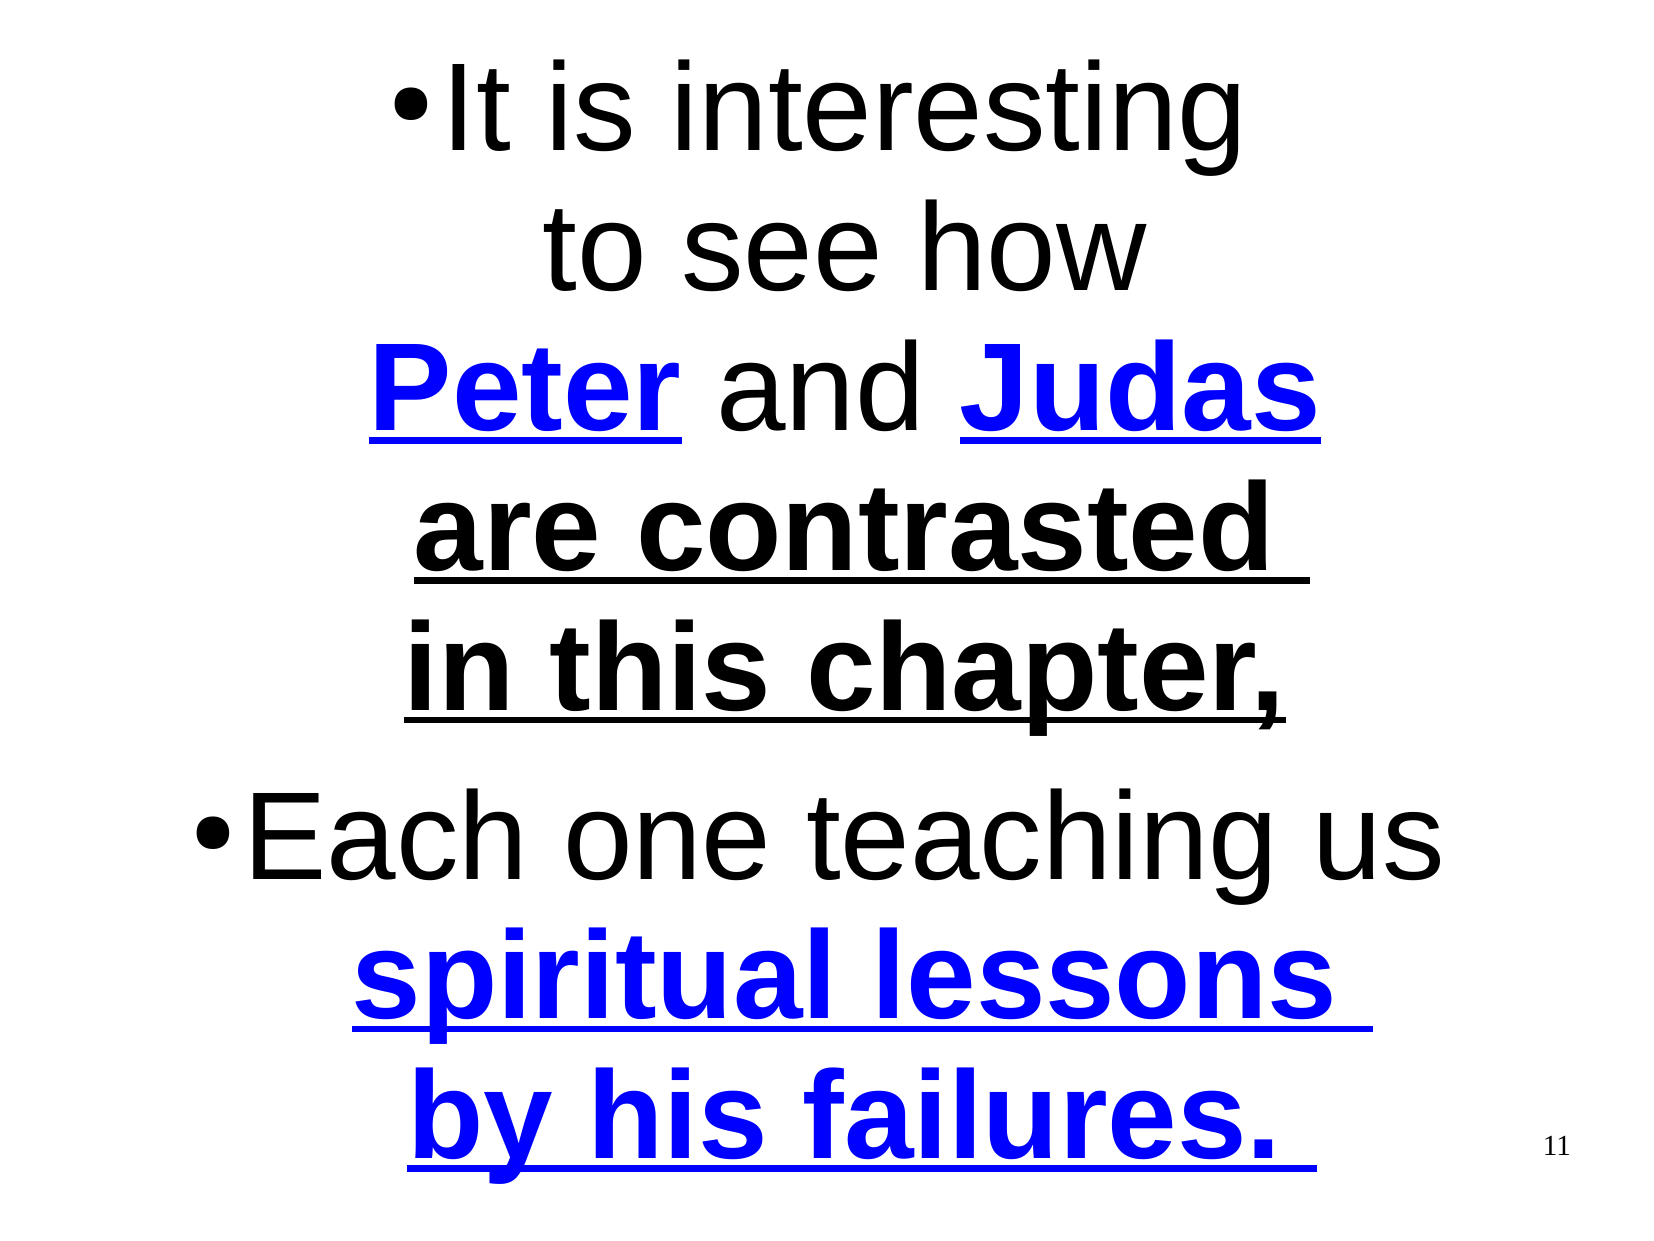

# It is interesting to see how Peter and Judas are contrasted in this chapter,
Each one teaching us
spiritual lessons
by his failures.
11